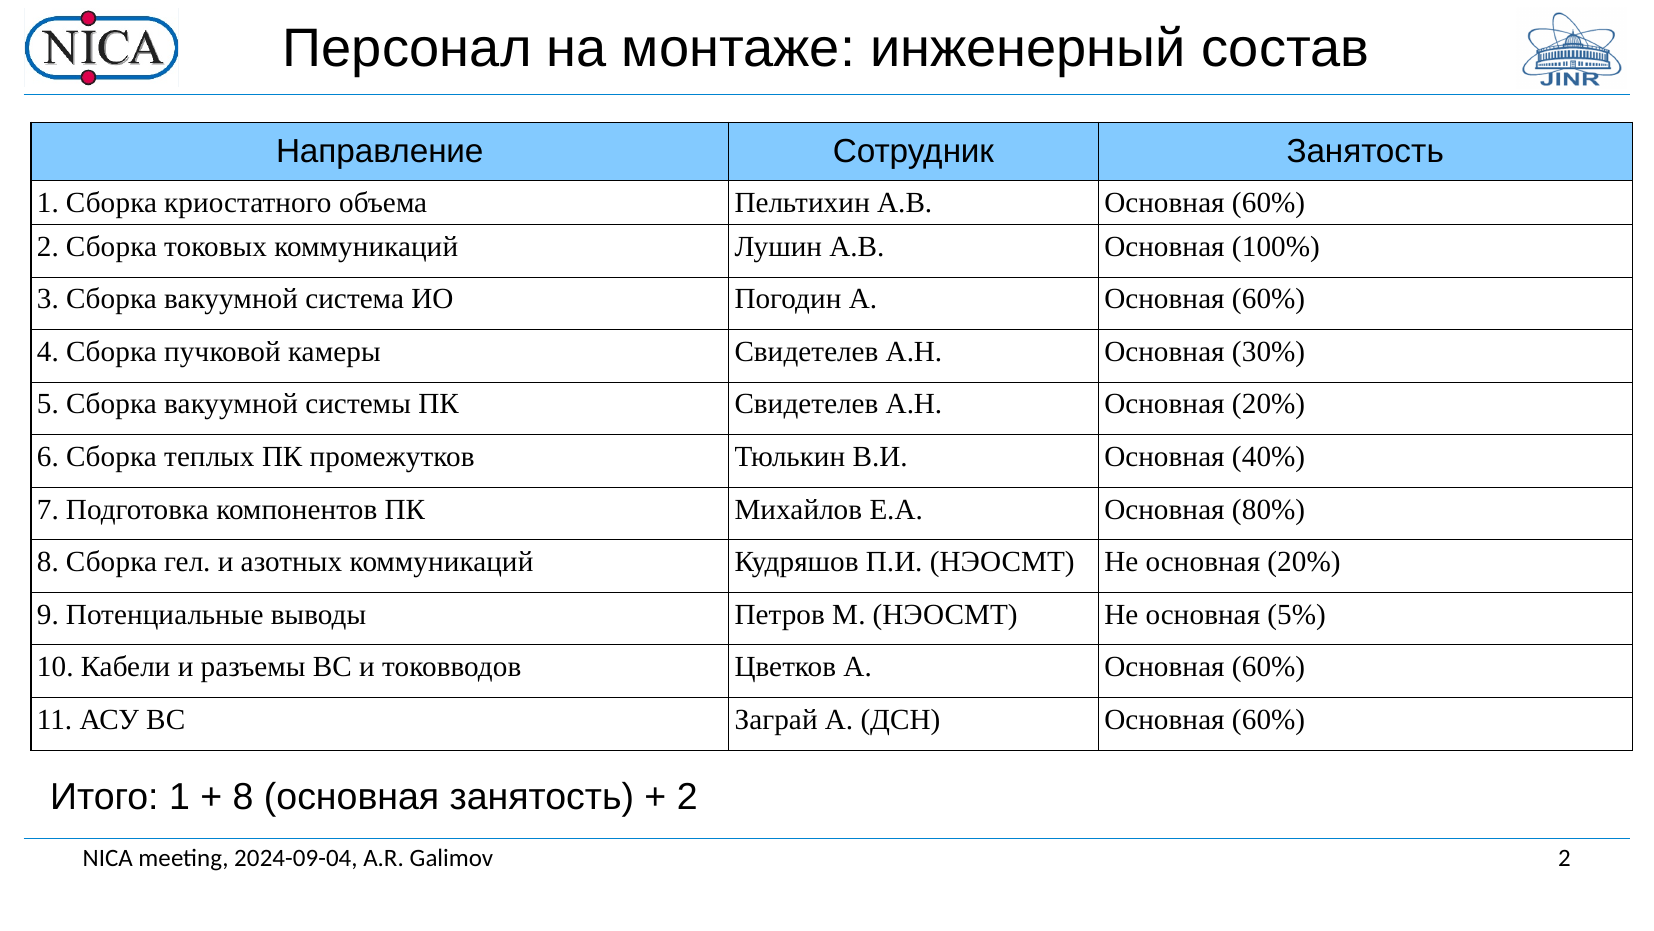

# Персонал на монтаже: инженерный состав
| Направление | Сотрудник | Занятость |
| --- | --- | --- |
| 1. Сборка криостатного объема | Пельтихин А.В. | Основная (60%) |
| 2. Сборка токовых коммуникаций | Лушин А.В. | Основная (100%) |
| 3. Сборка вакуумной система ИО | Погодин А. | Основная (60%) |
| 4. Сборка пучковой камеры | Свидетелев А.Н. | Основная (30%) |
| 5. Сборка вакуумной системы ПК | Свидетелев А.Н. | Основная (20%) |
| 6. Сборка теплых ПК промежутков | Тюлькин В.И. | Основная (40%) |
| 7. Подготовка компонентов ПК | Михайлов Е.А. | Основная (80%) |
| 8. Сборка гел. и азотных коммуникаций | Кудряшов П.И. (НЭОСМТ) | Не основная (20%) |
| 9. Потенциальные выводы | Петров М. (НЭОСМТ) | Не основная (5%) |
| 10. Кабели и разъемы ВС и токовводов | Цветков А. | Основная (60%) |
| 11. АСУ ВС | Заграй А. (ДСН) | Основная (60%) |
Итого: 1 + 8 (основная занятость) + 2
NICA meeting, 2024-09-04, A.R. Galimov
2